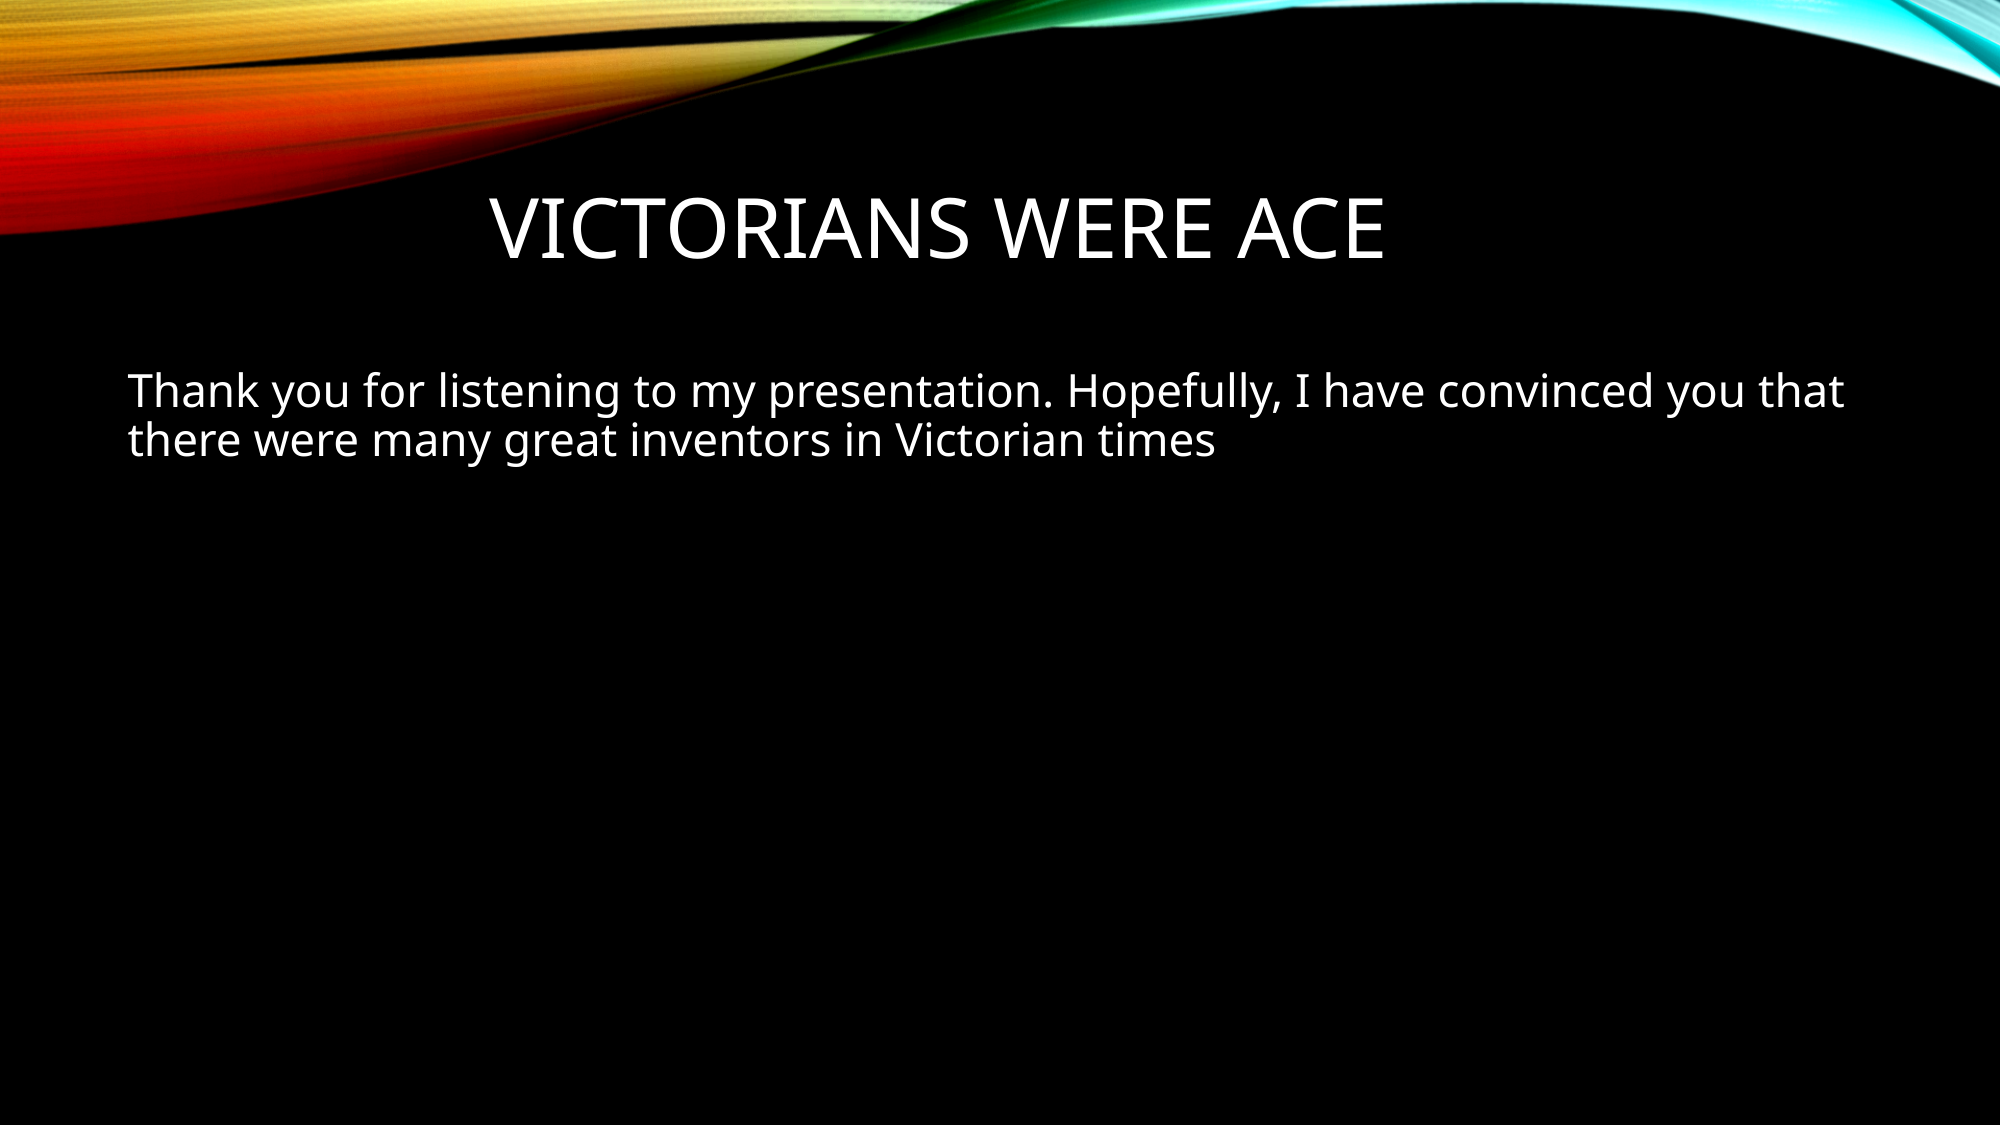

# Victorians were ace
Thank you for listening to my presentation. Hopefully, I have convinced you that there were many great inventors in Victorian times